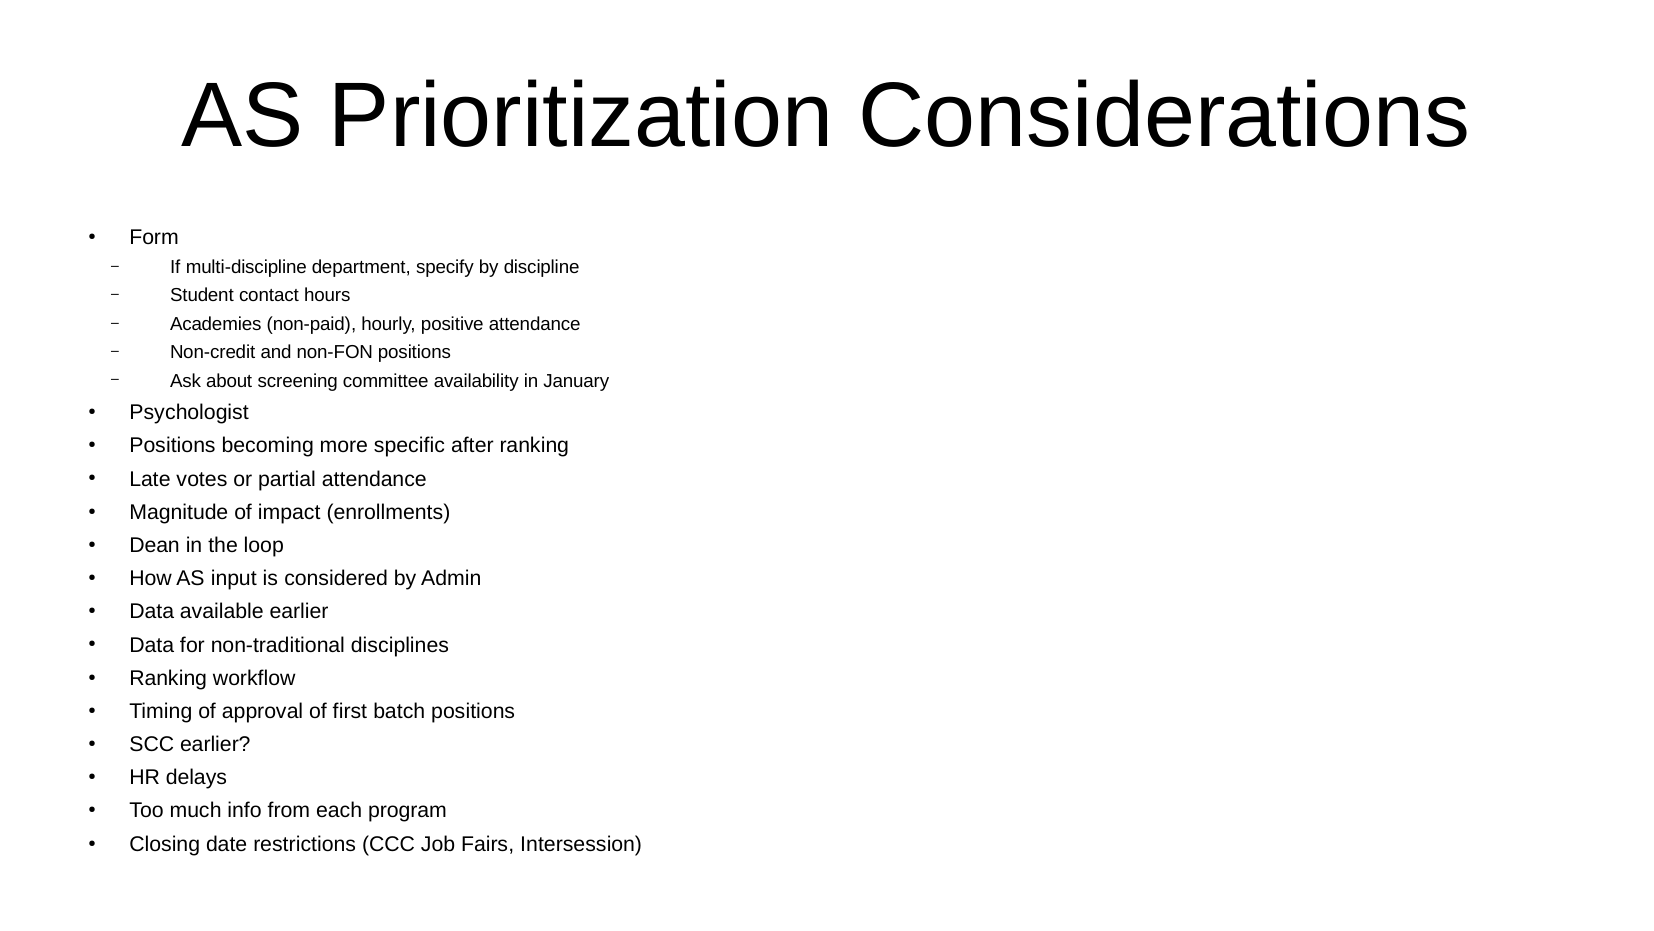

# AS Prioritization Considerations
 Form
 If multi-discipline department, specify by discipline
 Student contact hours
 Academies (non-paid), hourly, positive attendance
 Non-credit and non-FON positions
 Ask about screening committee availability in January
 Psychologist
 Positions becoming more specific after ranking
 Late votes or partial attendance
 Magnitude of impact (enrollments)
 Dean in the loop
 How AS input is considered by Admin
 Data available earlier
 Data for non-traditional disciplines
 Ranking workflow
 Timing of approval of first batch positions
 SCC earlier?
 HR delays
 Too much info from each program
 Closing date restrictions (CCC Job Fairs, Intersession)